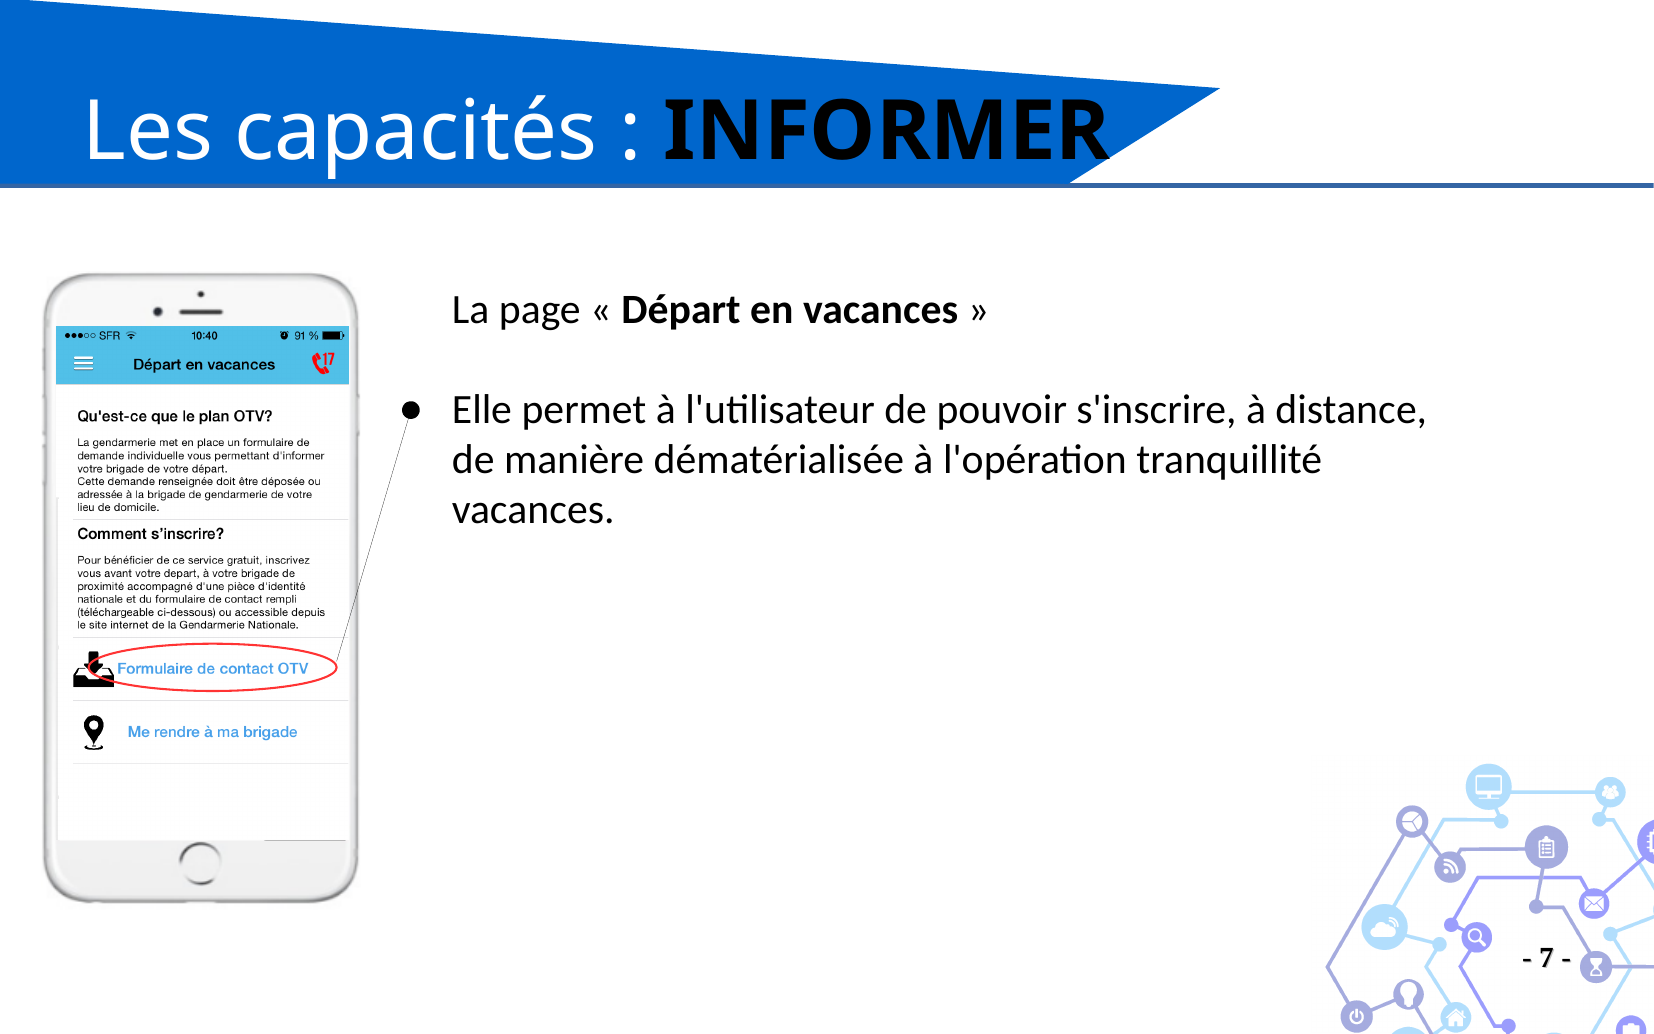

# Les capacités : INFORMER
La page « Départ en vacances »
Elle permet à l'utilisateur de pouvoir s'inscrire, à distance, de manière dématérialisée à l'opération tranquillité vacances.
7